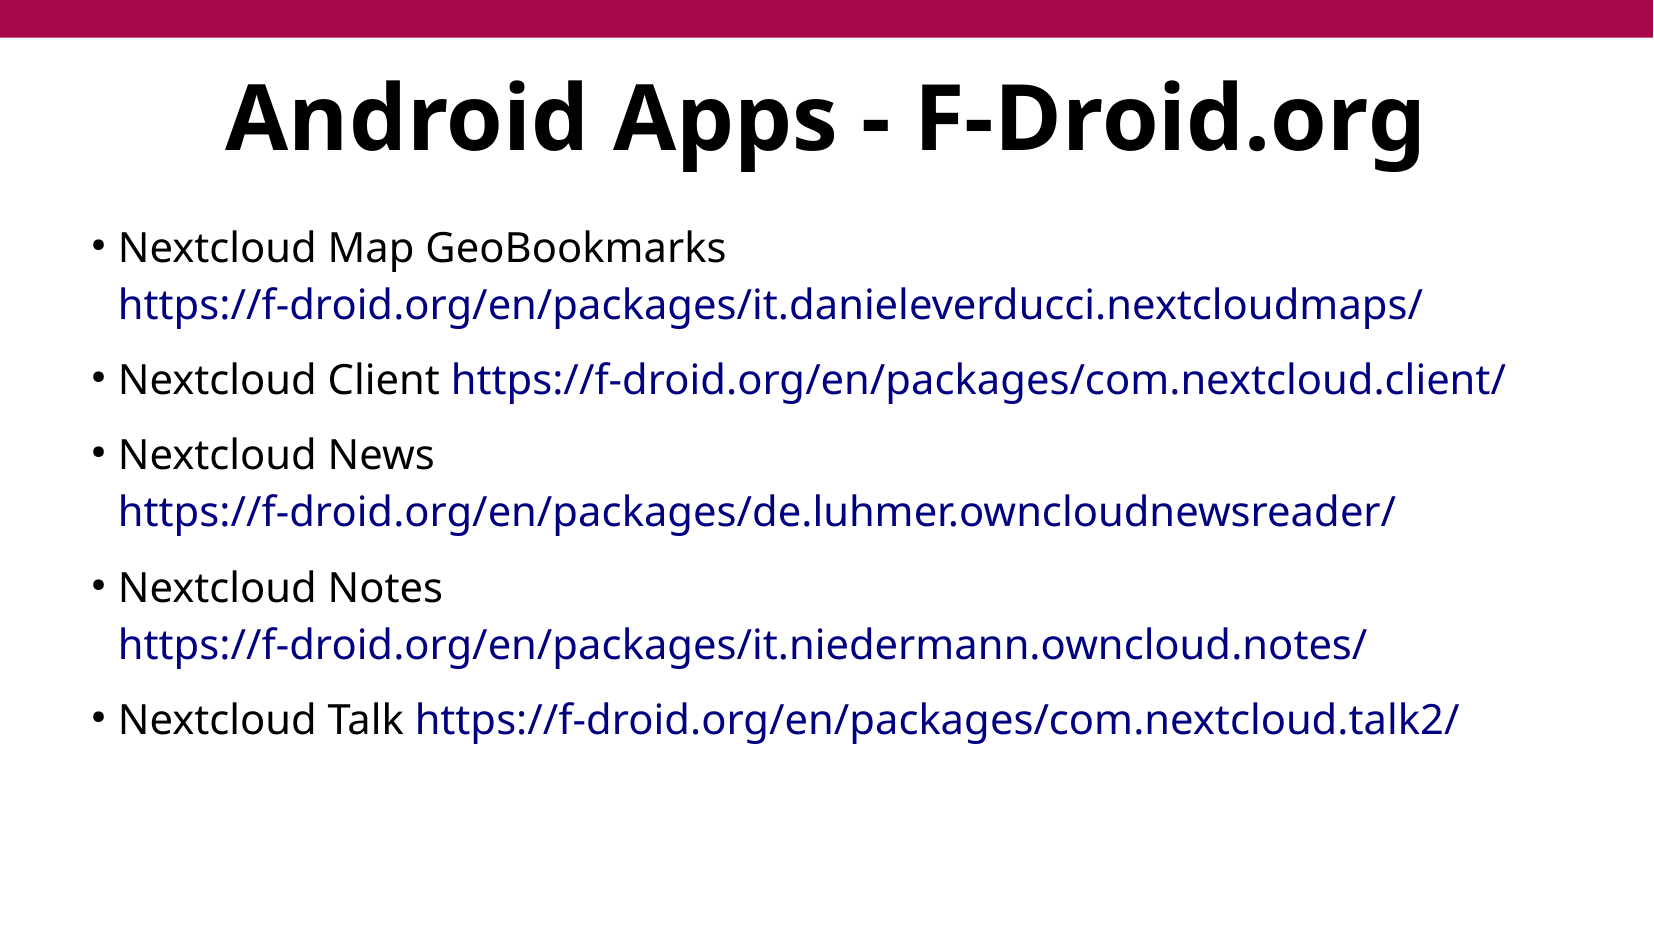

# Android Apps - F-Droid.org
Nextcloud Map GeoBookmarks https://f-droid.org/en/packages/it.danieleverducci.nextcloudmaps/
Nextcloud Client https://f-droid.org/en/packages/com.nextcloud.client/
Nextcloud News https://f-droid.org/en/packages/de.luhmer.owncloudnewsreader/
Nextcloud Notes https://f-droid.org/en/packages/it.niedermann.owncloud.notes/
Nextcloud Talk https://f-droid.org/en/packages/com.nextcloud.talk2/